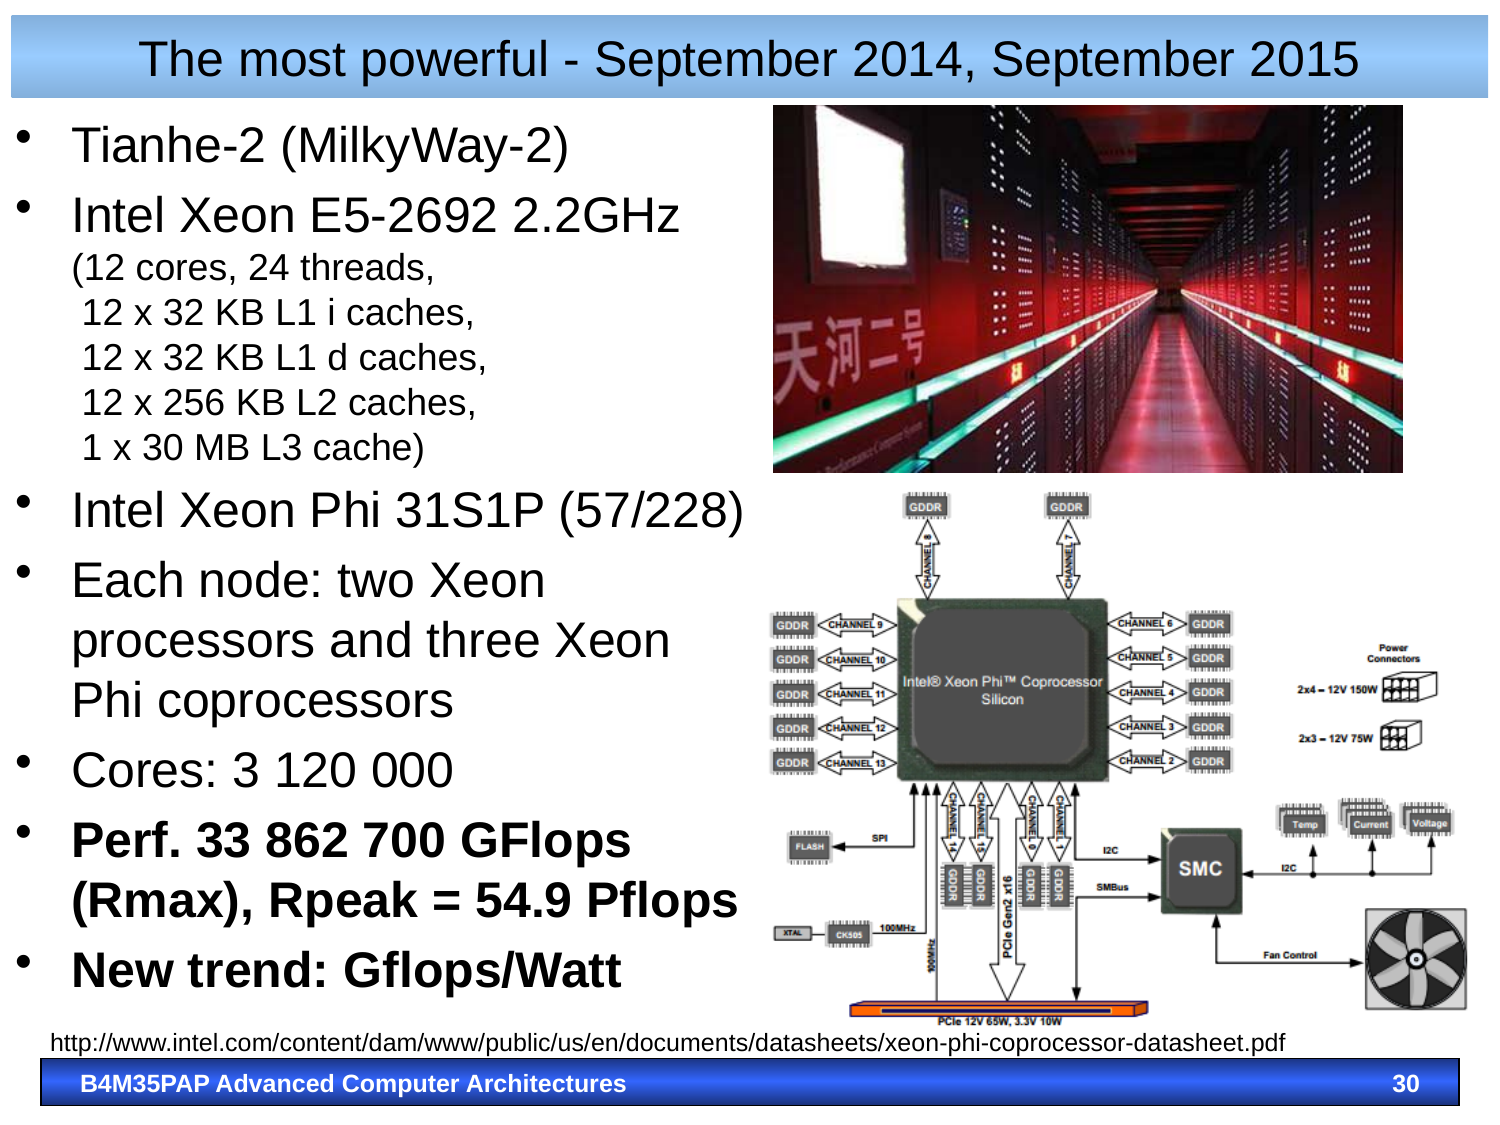

# The most powerful - September 2014, September 2015
Tianhe-2 (MilkyWay-2)
Intel Xeon E5-2692 2.2GHz
(12 cores, 24 threads,
 12 x 32 KB L1 i caches,
 12 x 32 KB L1 d caches,
 12 x 256 KB L2 caches,
 1 x 30 MB L3 cache)
Intel Xeon Phi 31S1P (57/228)
Each node: two Xeon processors and three Xeon Phi coprocessors
Cores: 3 120 000
Perf. 33 862 700 GFlops (Rmax), Rpeak = 54.9 Pflops
New trend: Gflops/Watt
http://www.intel.com/content/dam/www/public/us/en/documents/datasheets/xeon-phi-coprocessor-datasheet.pdf